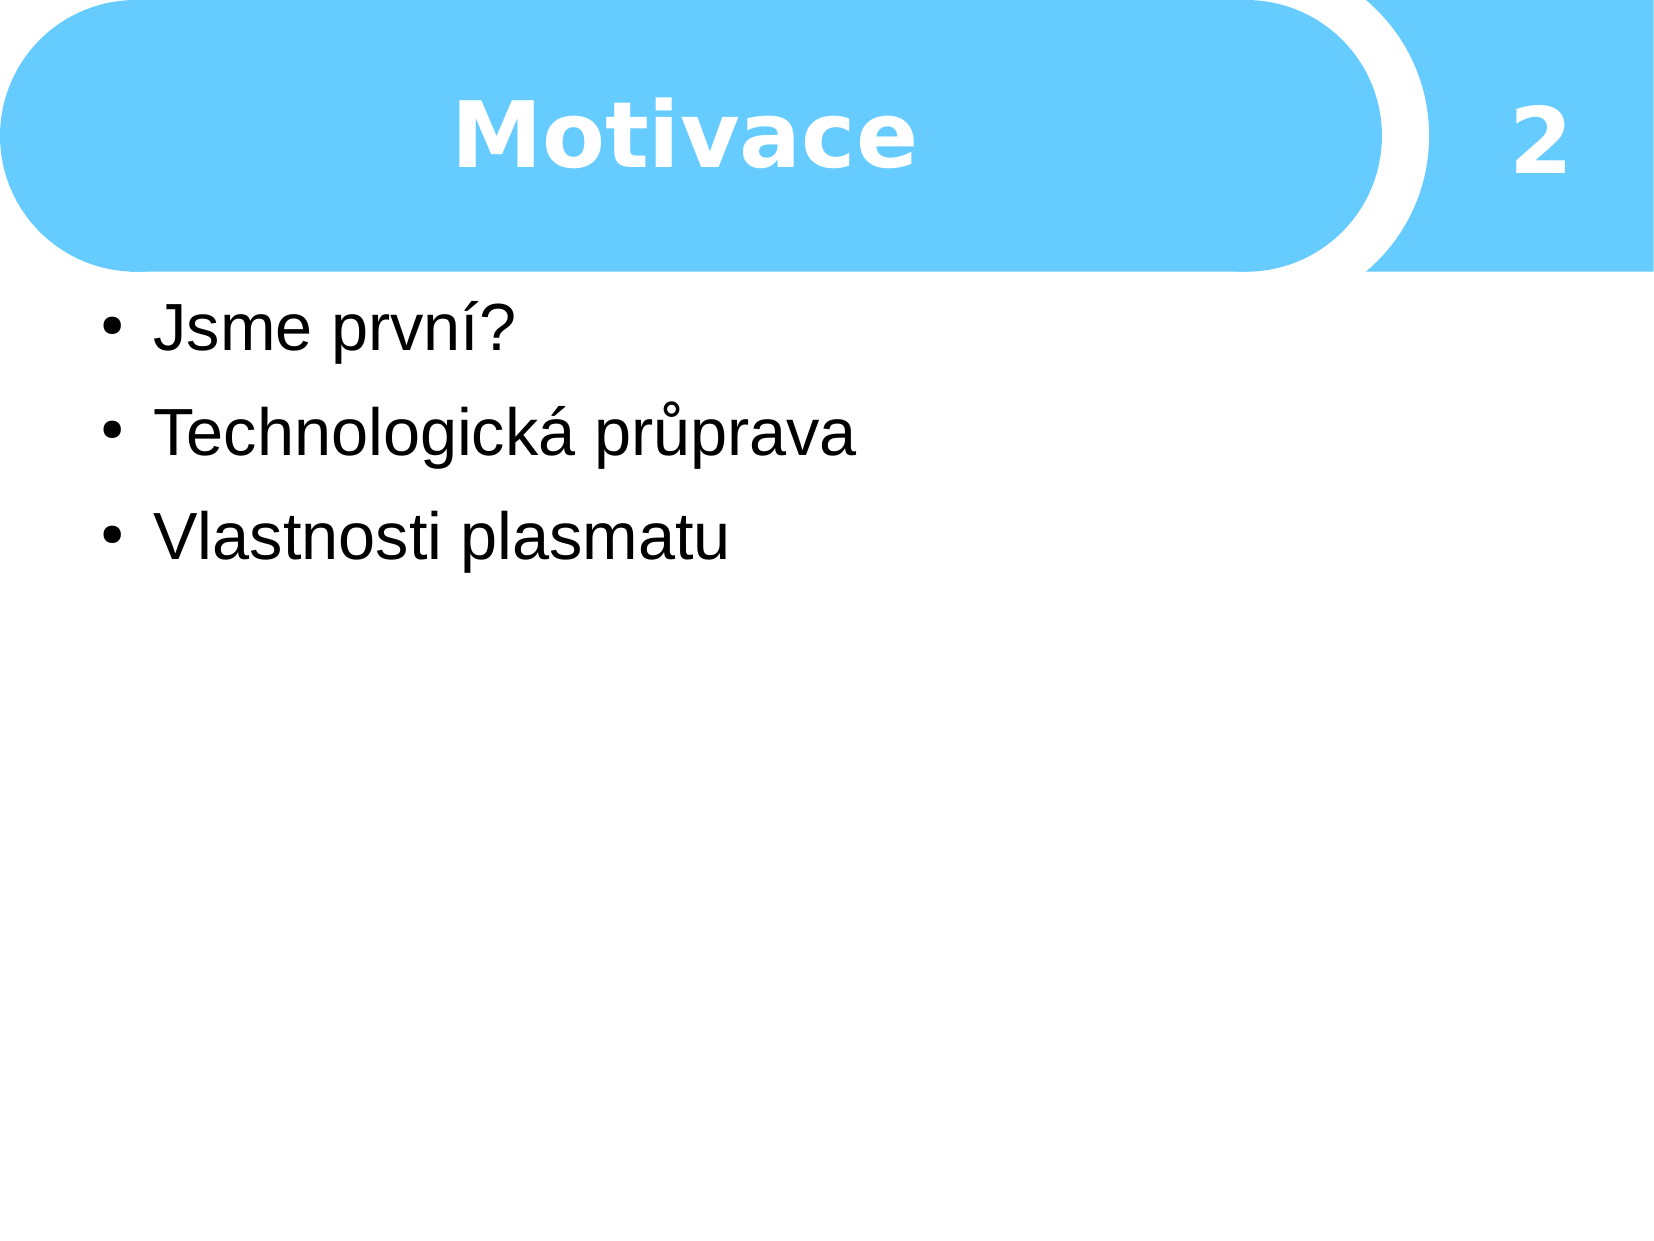

# Motivace
2
Jsme první?
Technologická průprava
Vlastnosti plasmatu